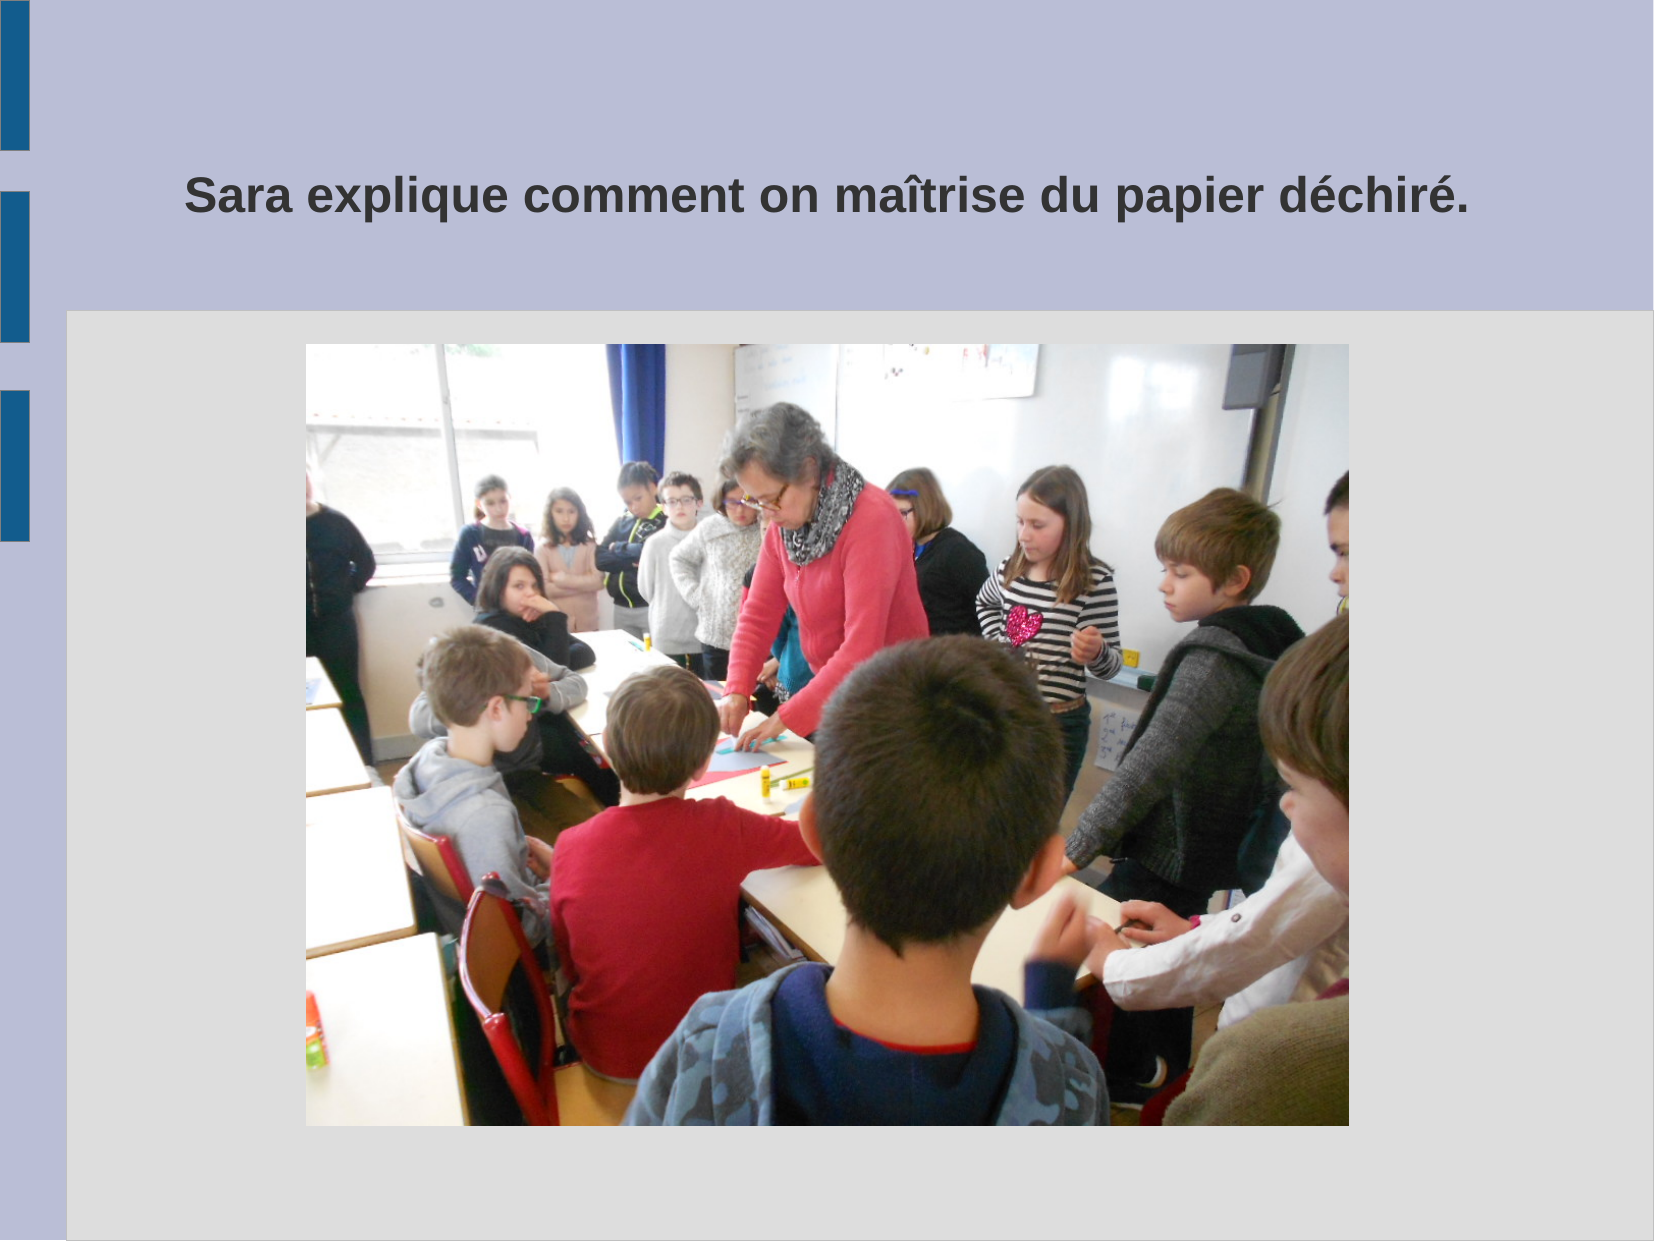

# Sara explique comment on maîtrise du papier déchiré.